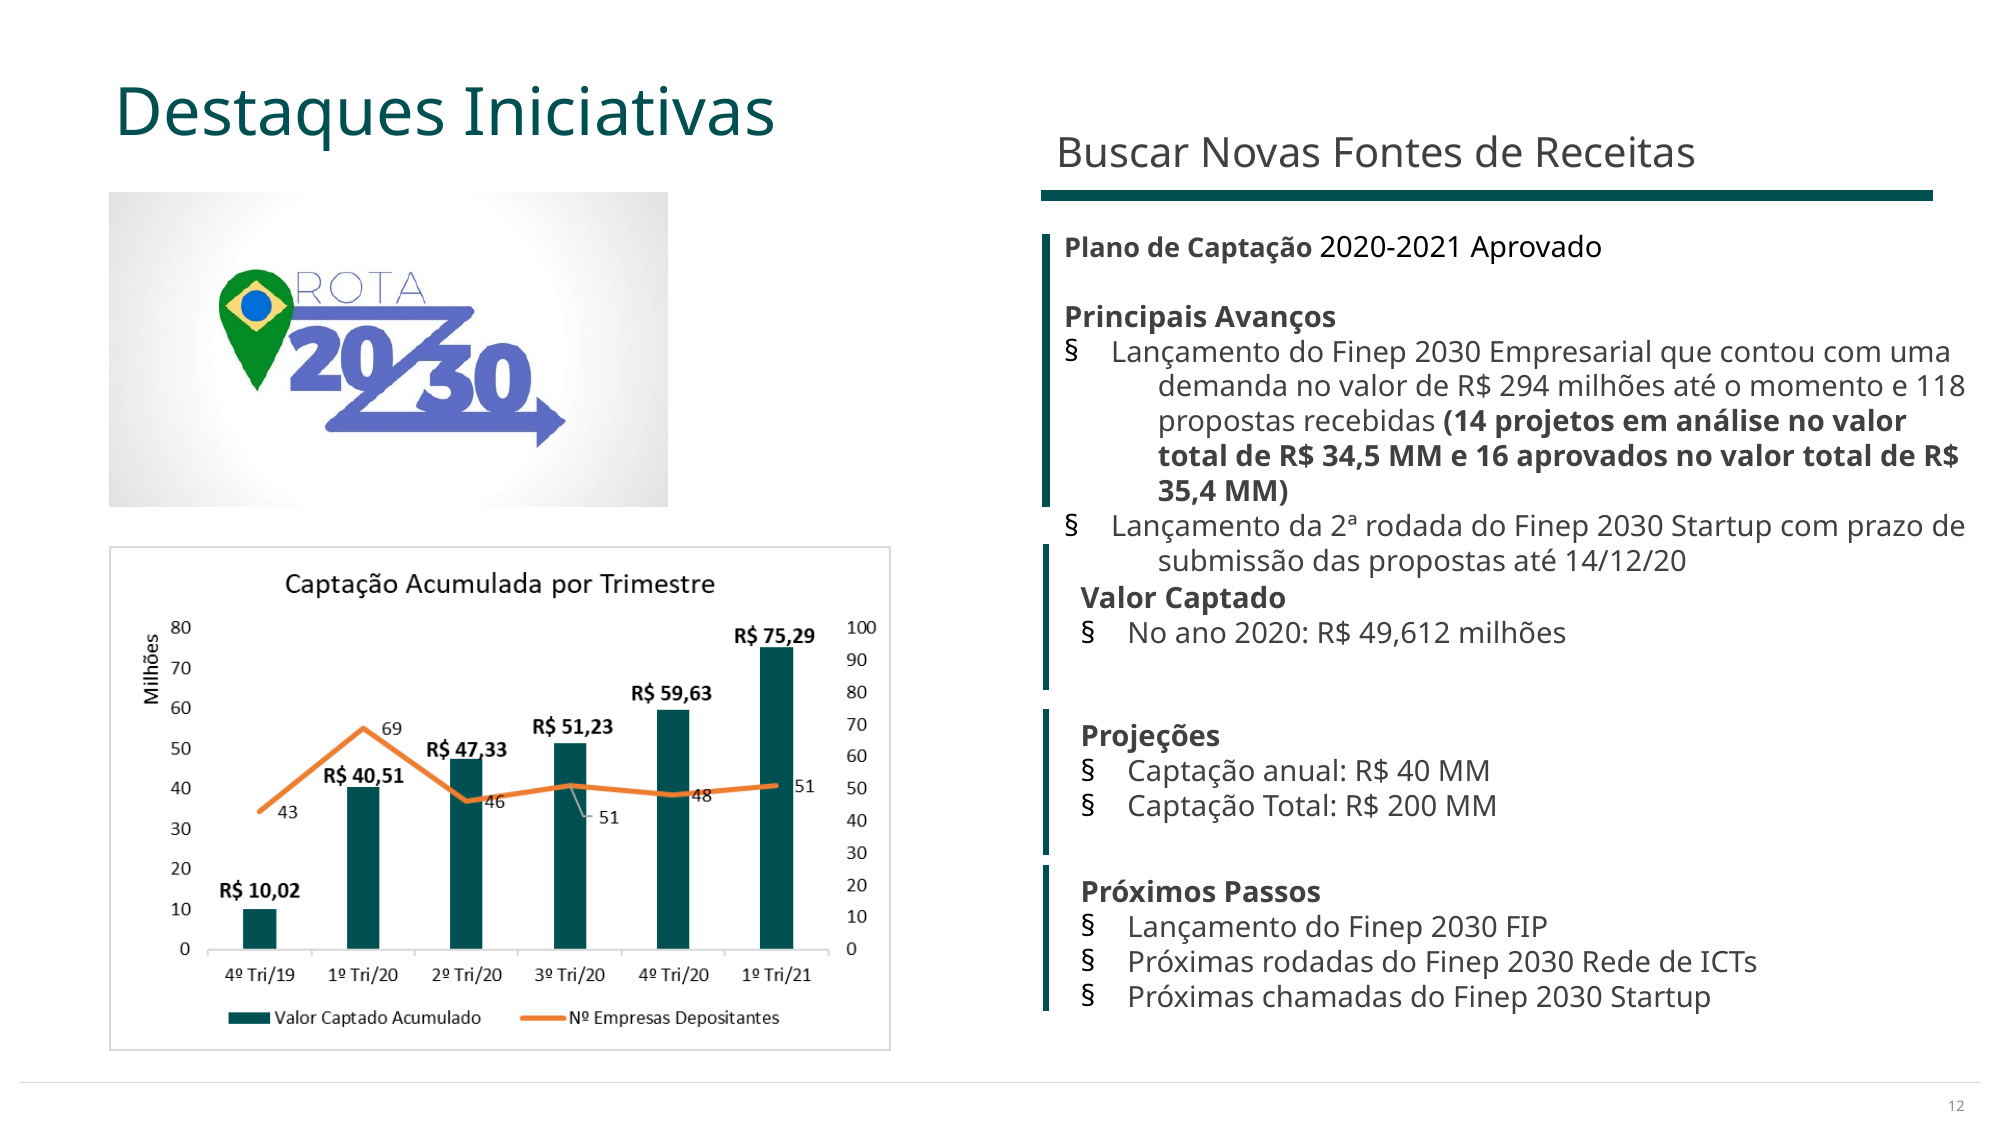

# Destaques Iniciativas
Buscar Novas Fontes de Receitas
Plano de Captação 2020-2021 Aprovado
Principais Avanços
Lançamento do Finep 2030 Empresarial que contou com uma demanda no valor de R$ 294 milhões até o momento e 118 propostas recebidas (14 projetos em análise no valor total de R$ 34,5 MM e 16 aprovados no valor total de R$ 35,4 MM)
Lançamento da 2ª rodada do Finep 2030 Startup com prazo de submissão das propostas até 14/12/20
Valor Captado
No ano 2020: R$ 49,612 milhões
Projeções
Captação anual: R$ 40 MM
Captação Total: R$ 200 MM
Próximos Passos
Lançamento do Finep 2030 FIP
Próximas rodadas do Finep 2030 Rede de ICTs
Próximas chamadas do Finep 2030 Startup